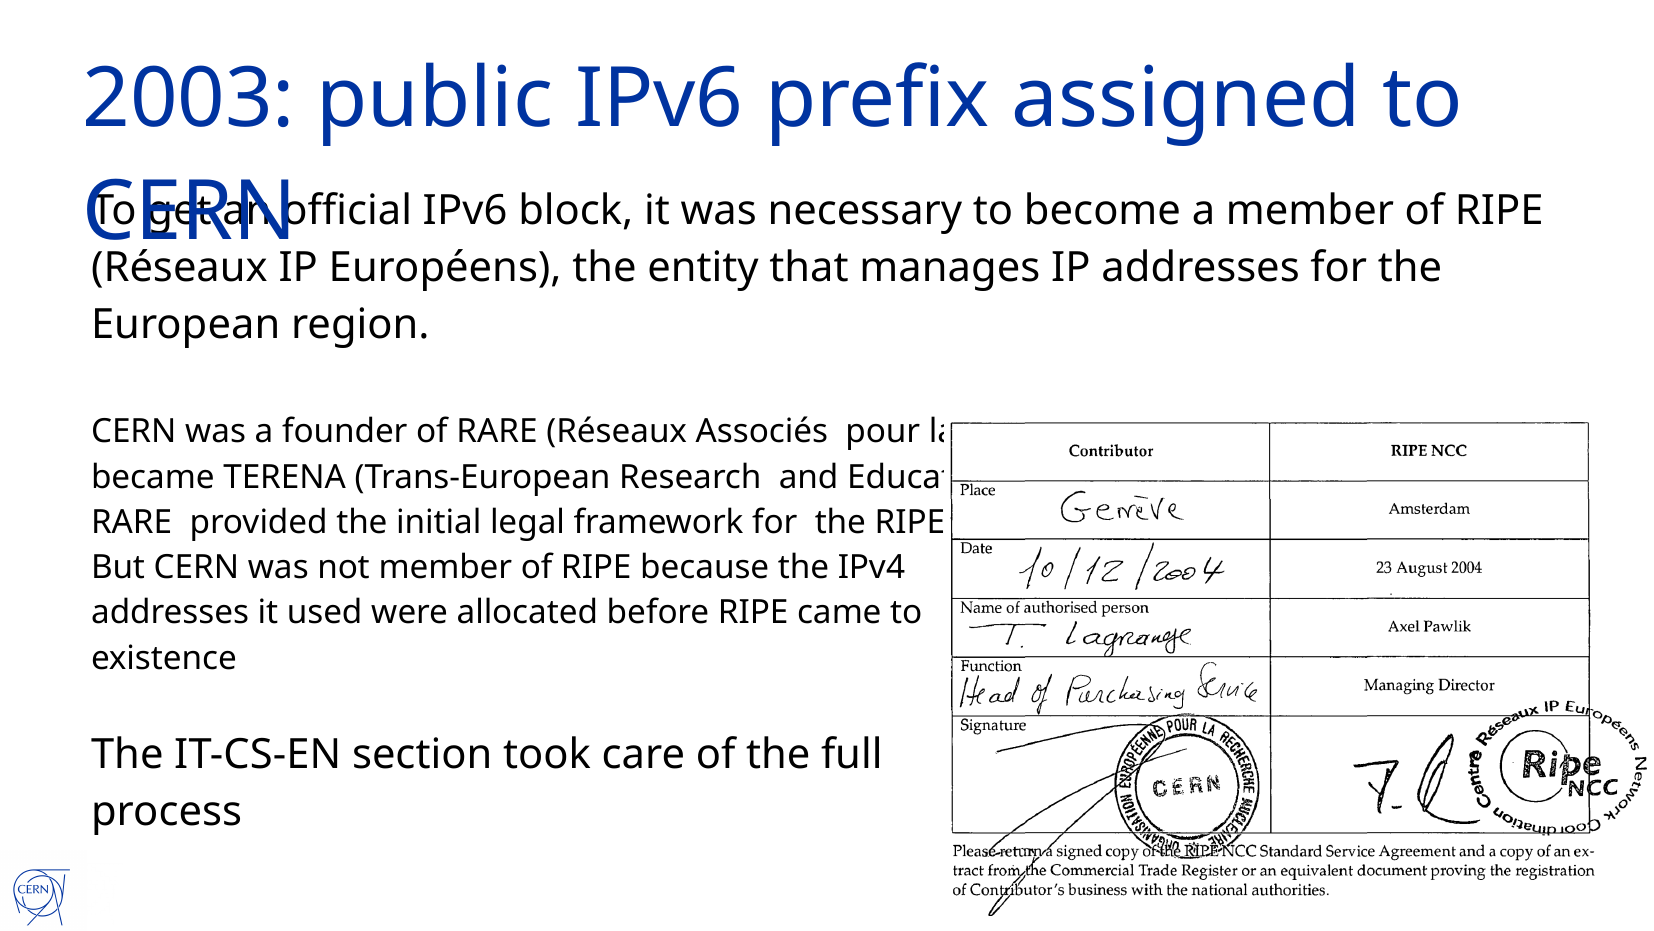

# 2003: public IPv6 prefix assigned to CERN
To get an official IPv6 block, it was necessary to become a member of RIPE (Réseaux IP Européens), the entity that manages IP addresses for the European region.
CERN was a founder of RARE (Réseaux Associés pour la Recherche Européenne, which later
became TERENA (Trans-European Research and Education Networking Association)).
RARE provided the initial legal framework for the RIPE NCC.
But CERN was not member of RIPE because the IPv4
addresses it used were allocated before RIPE came to
existence
The IT-CS-EN section took care of the full
process